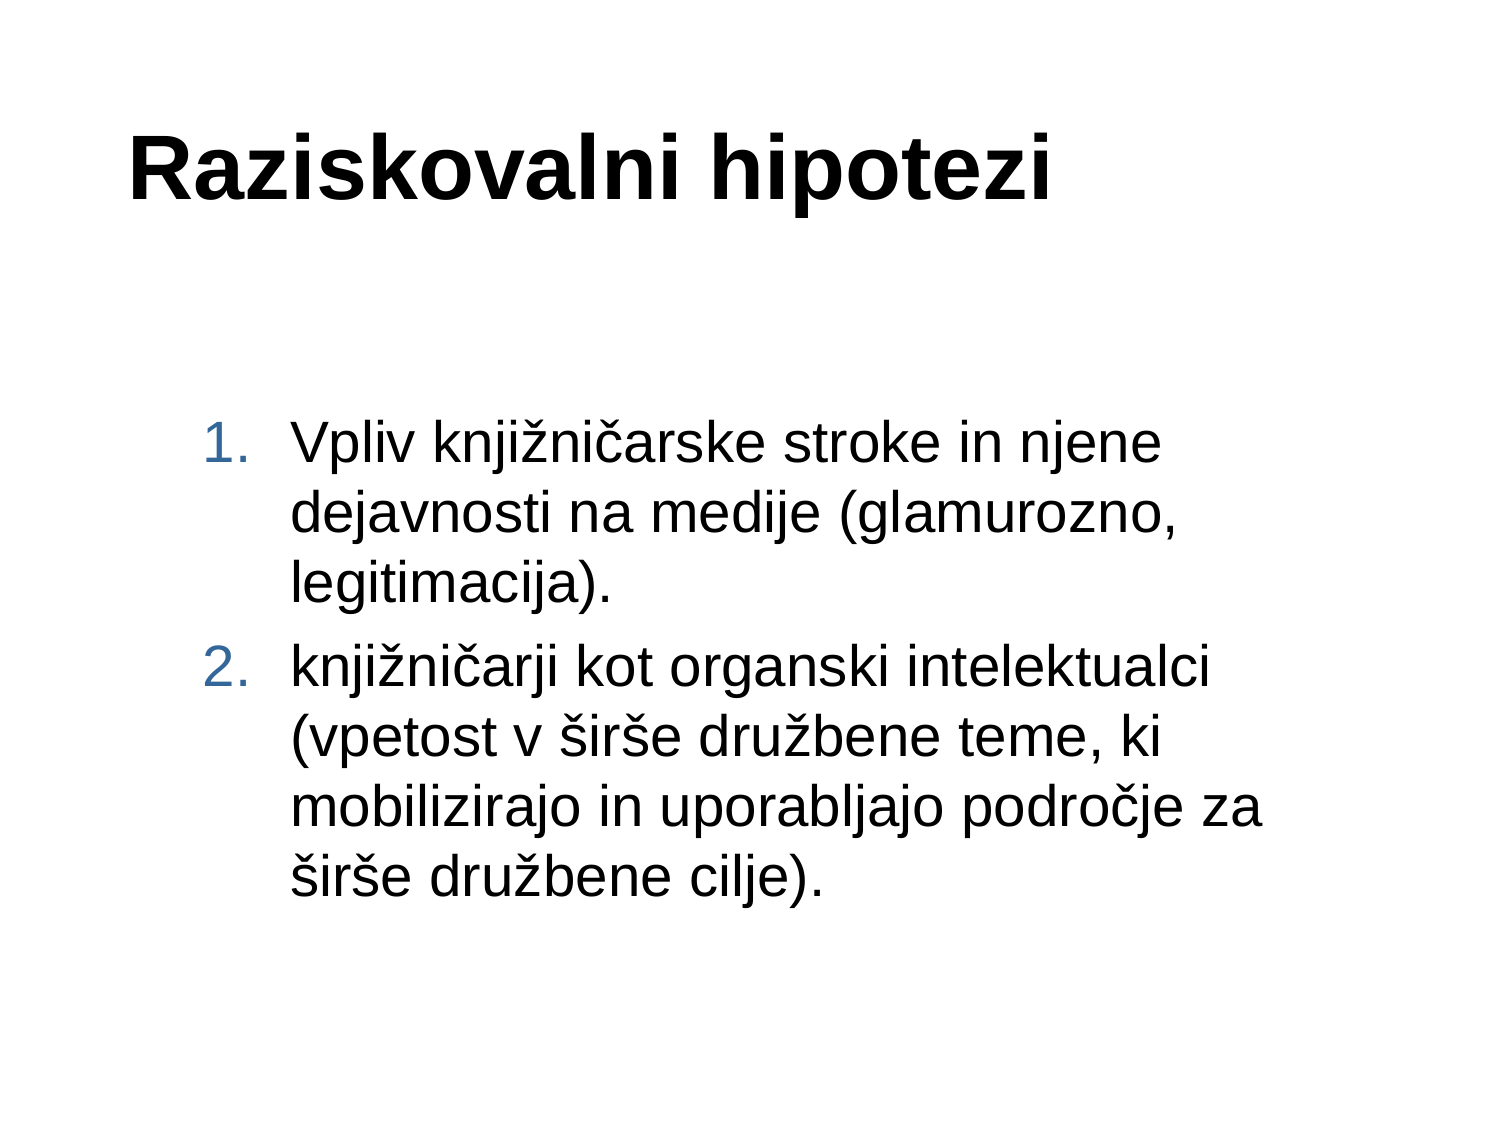

# Raziskovalni hipotezi
Vpliv knjižničarske stroke in njene dejavnosti na medije (glamurozno, legitimacija).
knjižničarji kot organski intelektualci (vpetost v širše družbene teme, ki mobilizirajo in uporabljajo področje za širše družbene cilje).